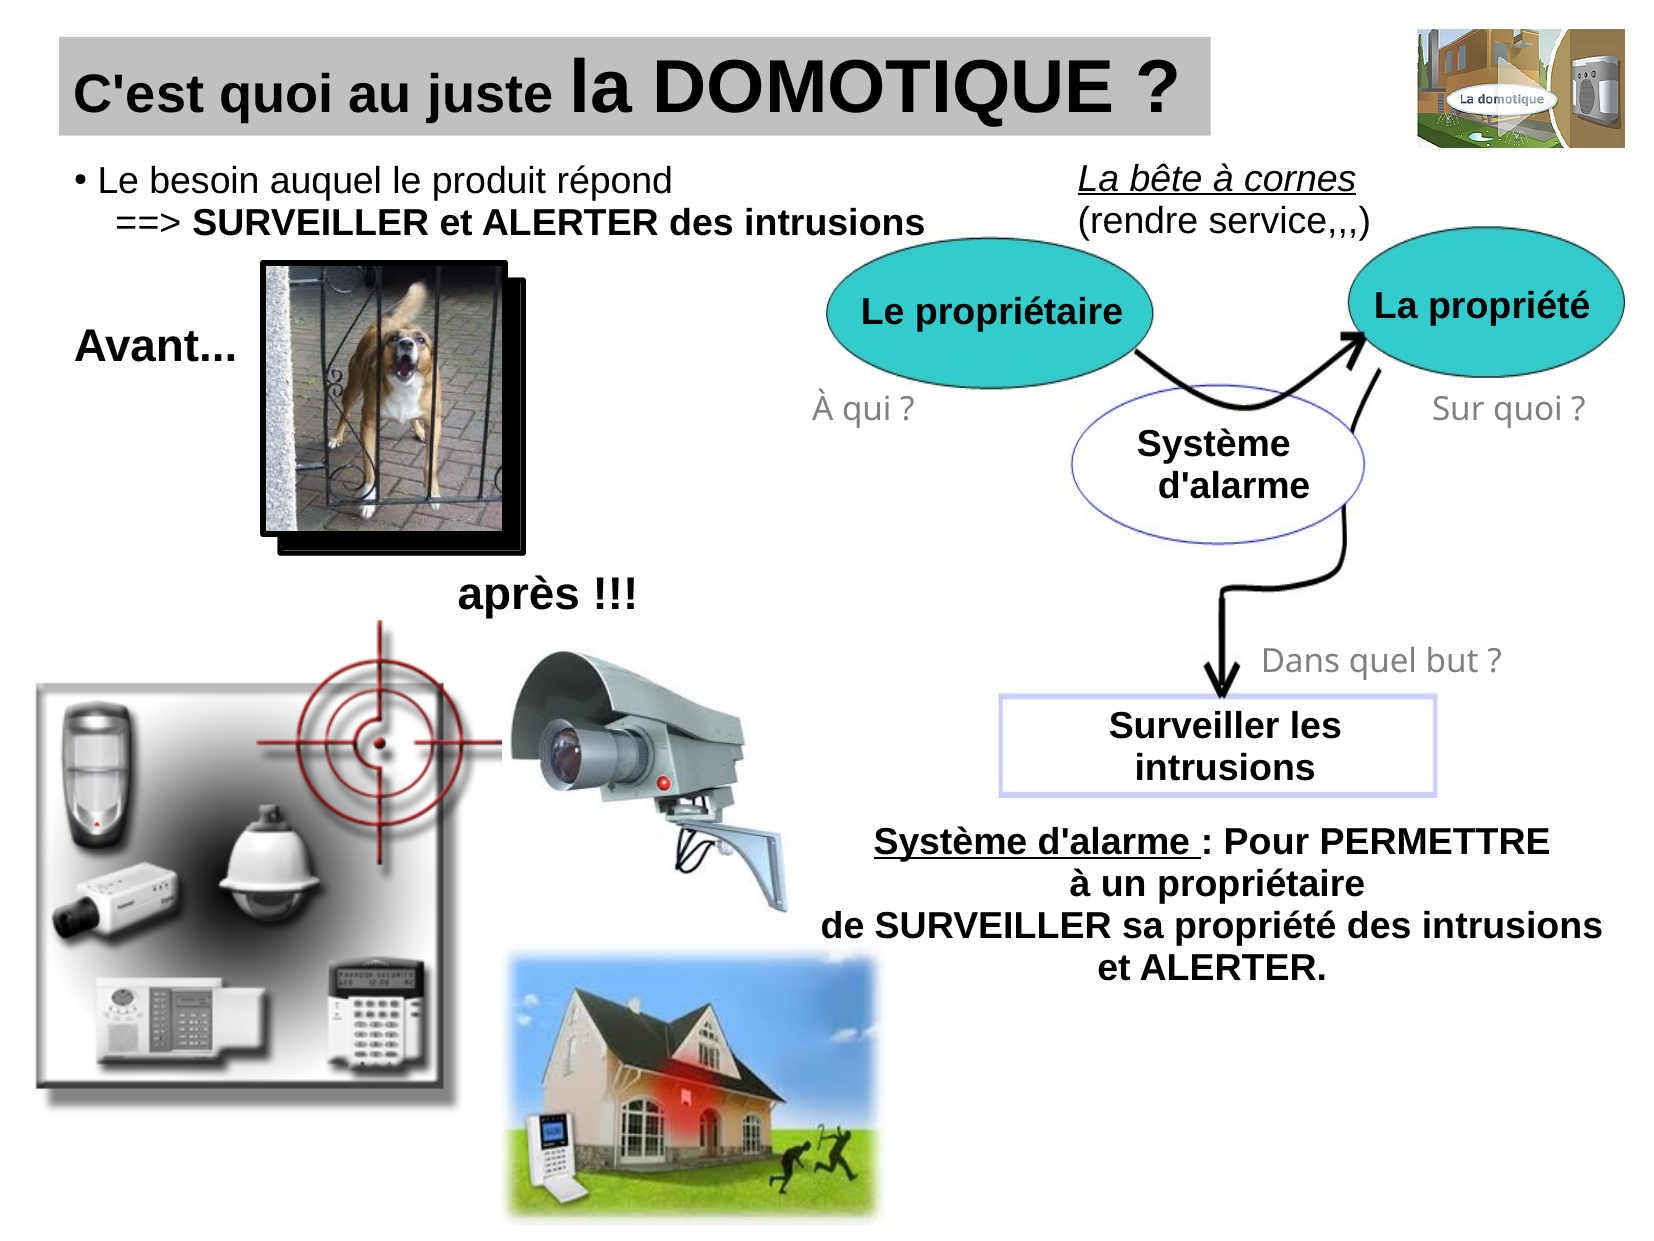

C'est quoi au juste la DOMOTIQUE ?
La bête à cornes
(rendre service,,,)
 Le besoin auquel le produit répond
 ==> SURVEILLER et ALERTER des intrusions
La propriété
Le propriétaire
Avant...
À qui ?
Sur quoi ?
Système
 d'alarme
après !!!
Dans quel but ?
Surveiller les intrusions
Système d'alarme : Pour PERMETTRE
 à un propriétaire
de SURVEILLER sa propriété des intrusions et ALERTER.